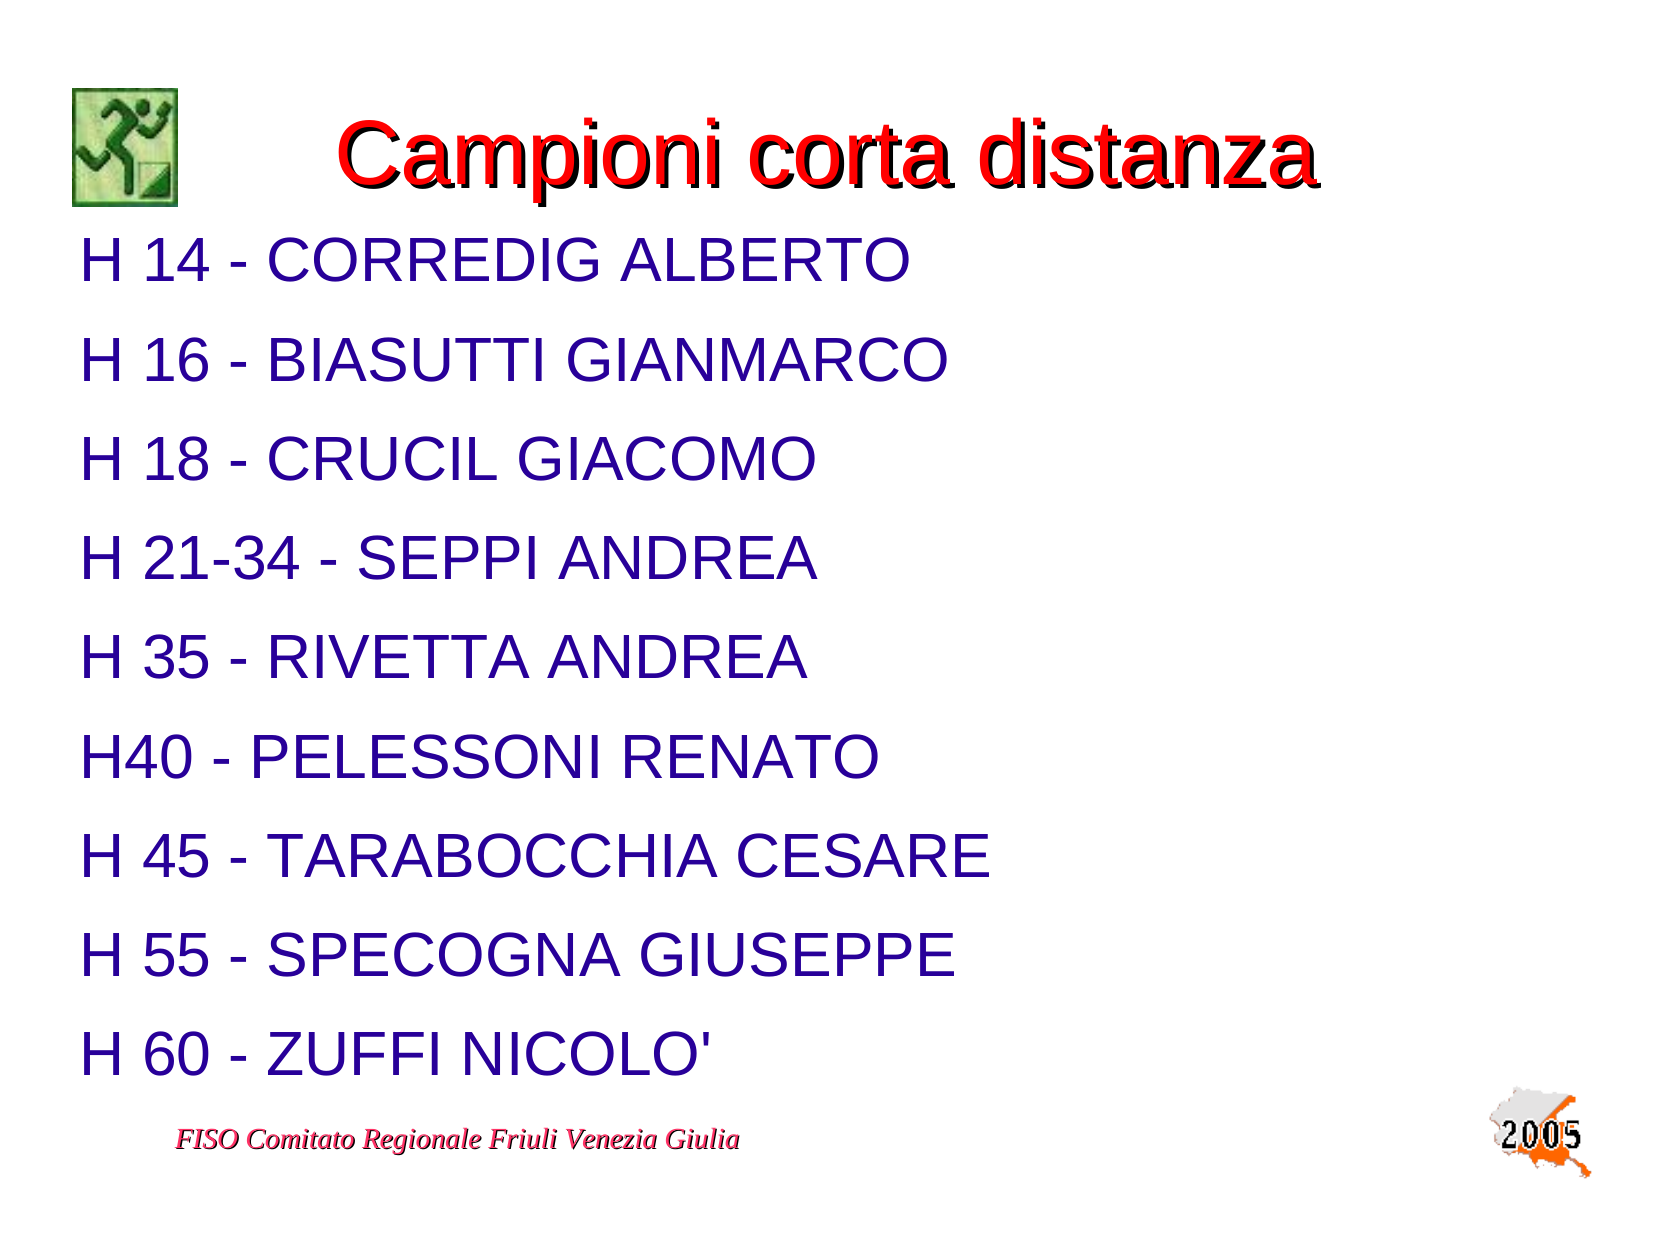

# Campioni corta distanza
H 14 - CORREDIG ALBERTO
H 16 - BIASUTTI GIANMARCO
H 18 - CRUCIL GIACOMO
H 21-34 - SEPPI ANDREA
H 35 - RIVETTA ANDREA
H40 - PELESSONI RENATO
H 45 - TARABOCCHIA CESARE
H 55 - SPECOGNA GIUSEPPE
H 60 - ZUFFI NICOLO'